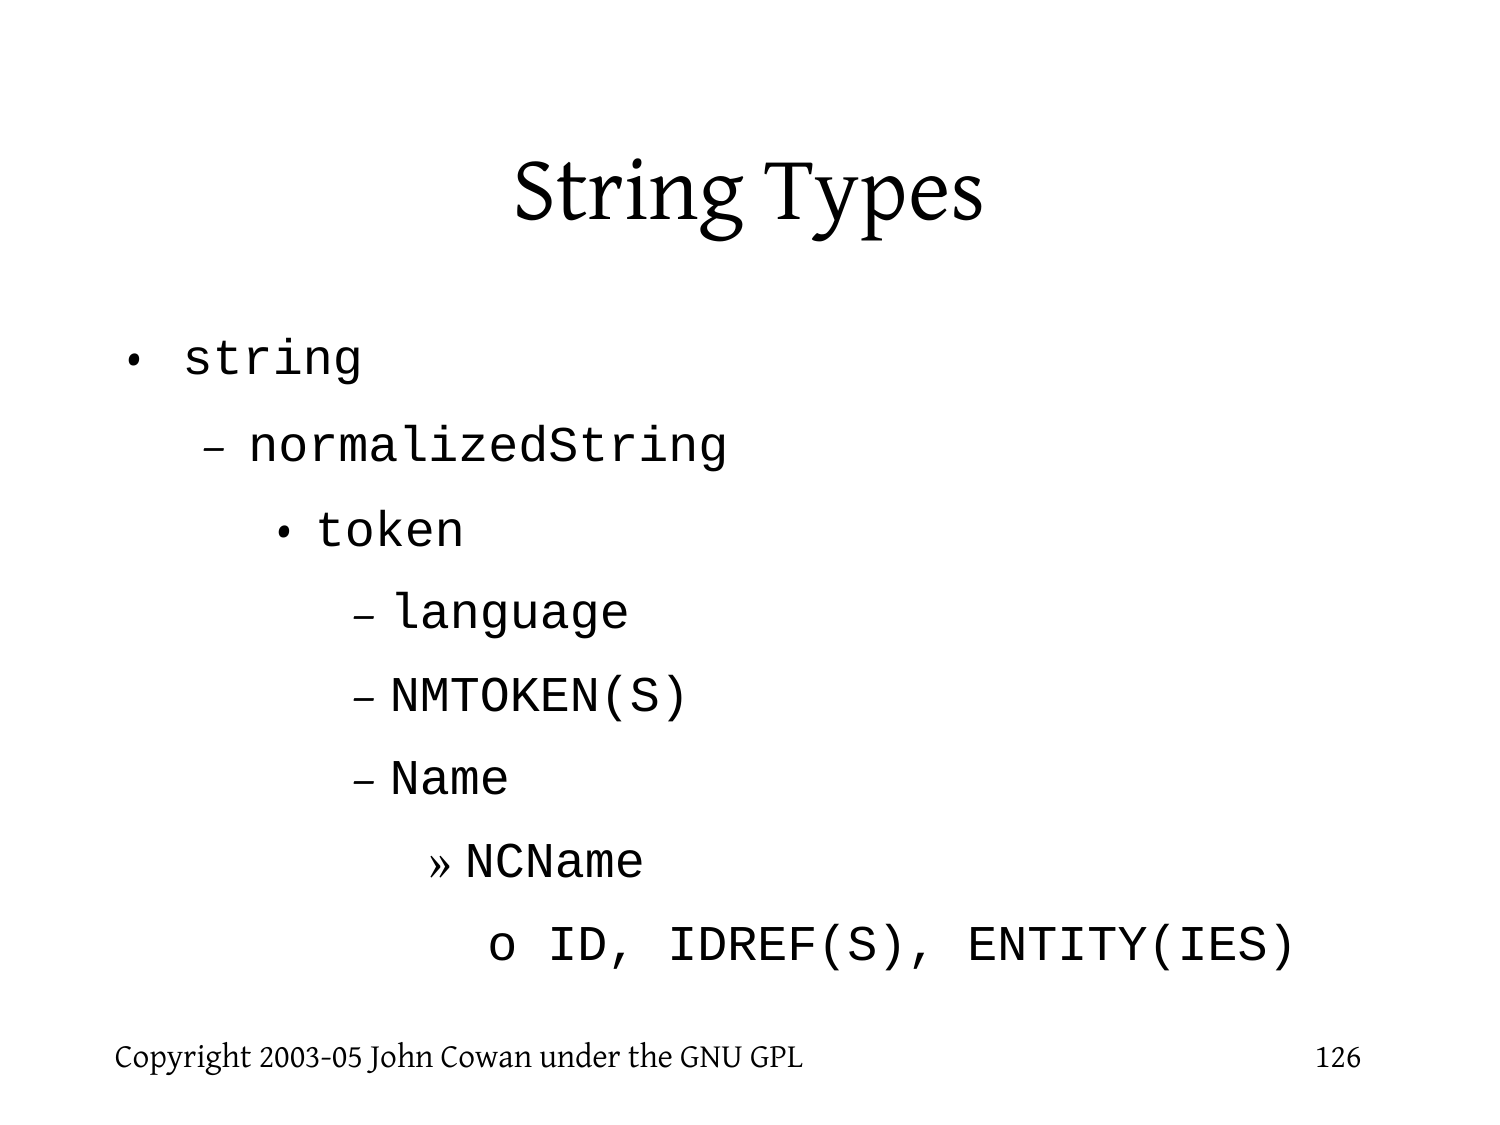

# String Types
string
normalizedString
token
language
NMTOKEN(S)
Name
NCName
 o ID, IDREF(S), ENTITY(IES)